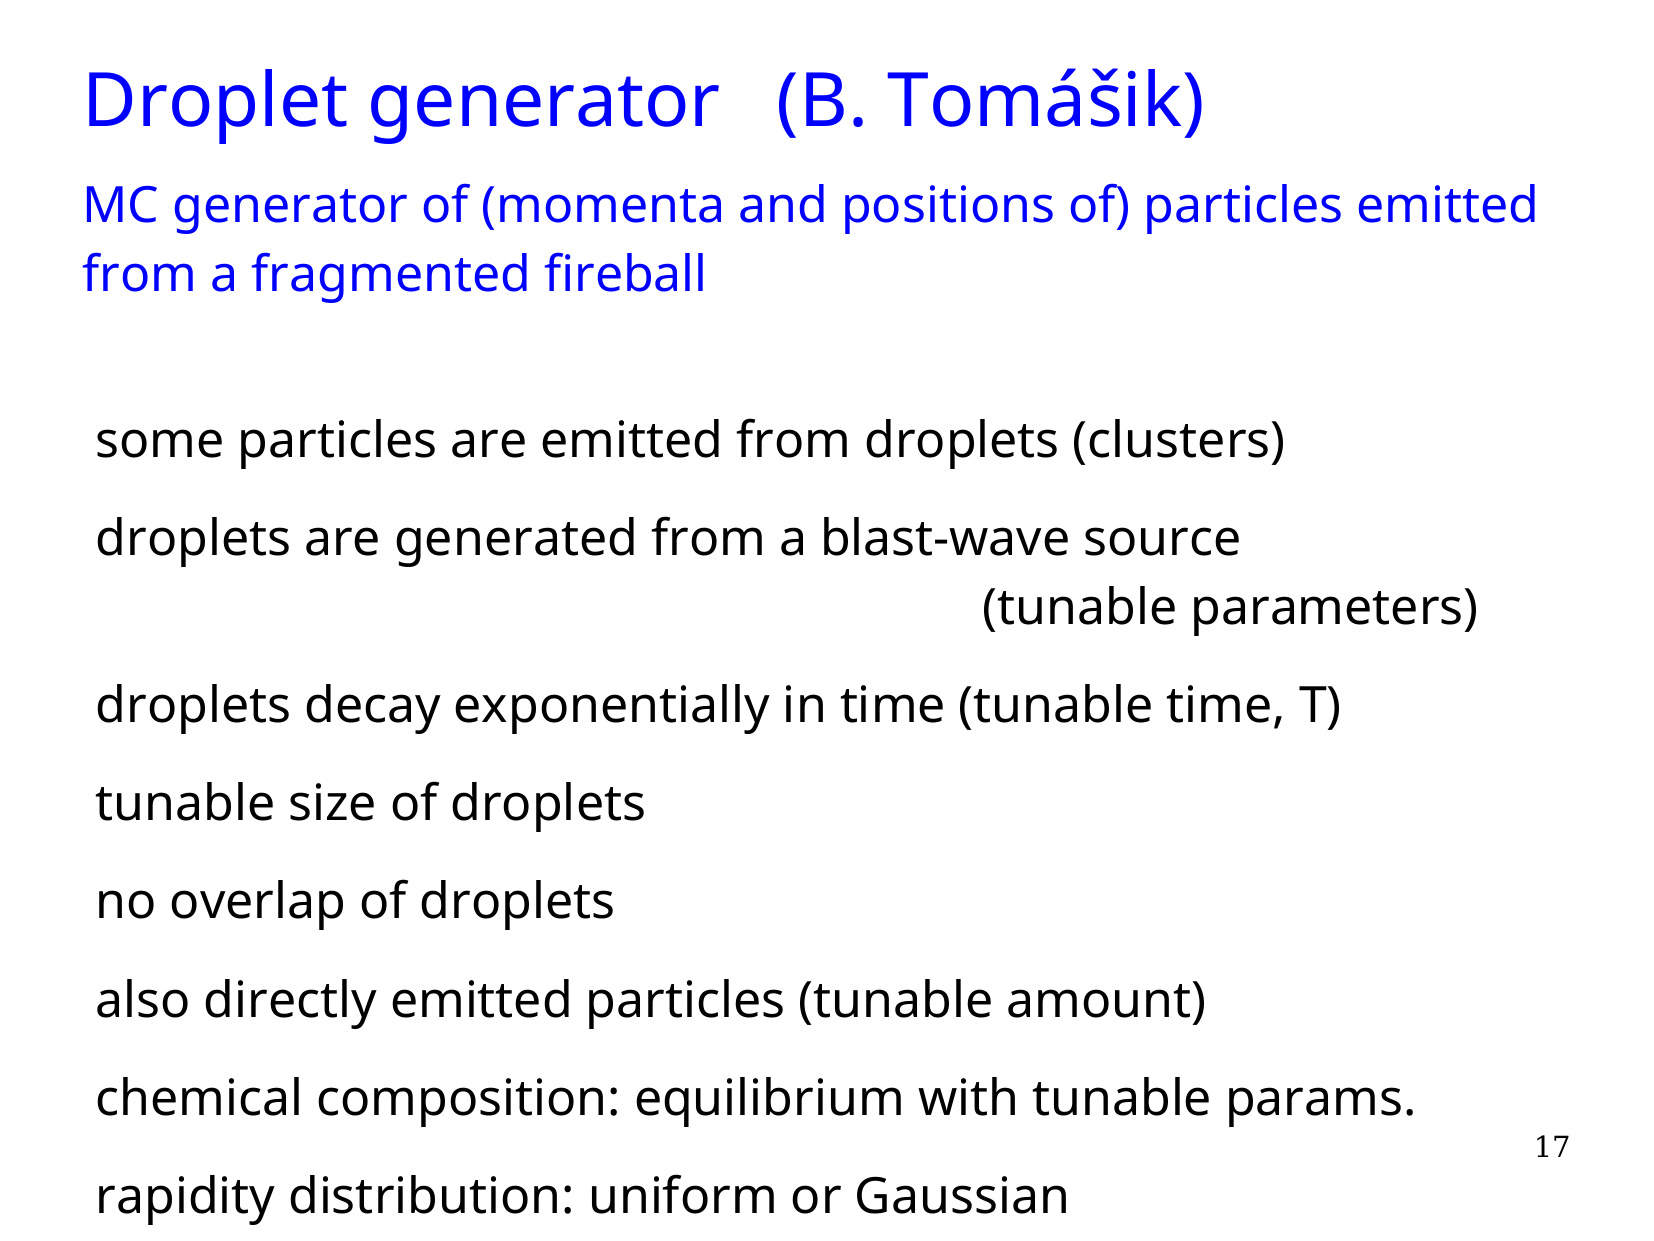

# Droplet generator	 (B. Tomášik)
MC generator of (momenta and positions of) particles emitted from a fragmented fireball
 some particles are emitted from droplets (clusters)
 droplets are generated from a blast-wave source
												(tunable parameters)
 droplets decay exponentially in time (tunable time, T)
 tunable size of droplets
 no overlap of droplets
 also directly emitted particles (tunable amount)
 chemical composition: equilibrium with tunable params.
 rapidity distribution: uniform or Gaussian
17